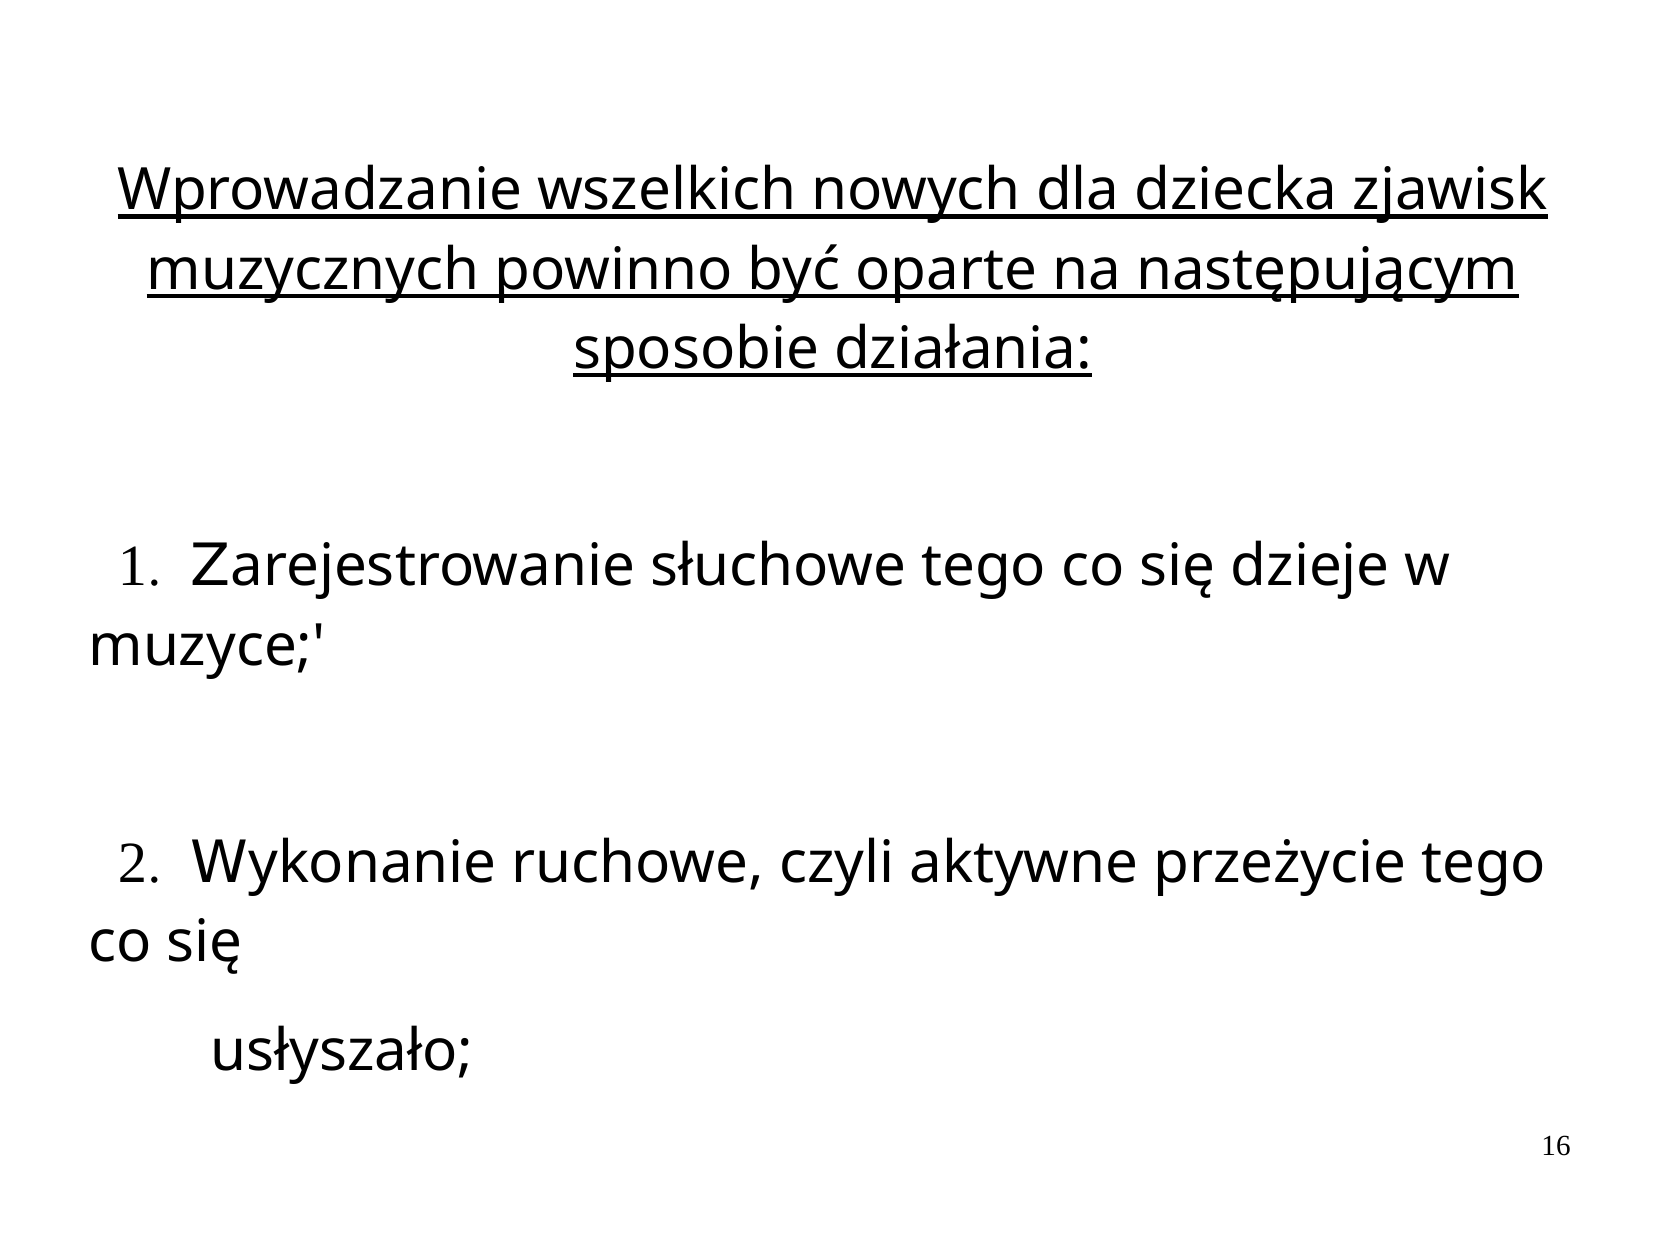

# Wprowadzanie wszelkich nowych dla dziecka zjawisk muzycznych powinno być oparte na następującym sposobie działania:
 1. Zarejestrowanie słuchowe tego co się dzieje w muzyce;'
 2. Wykonanie ruchowe, czyli aktywne przeżycie tego co się
 usłyszało;
 3. Teoretyczne wyjaśnienie zaistniałego zjawiska
 muzycznego i jego zapis.
16